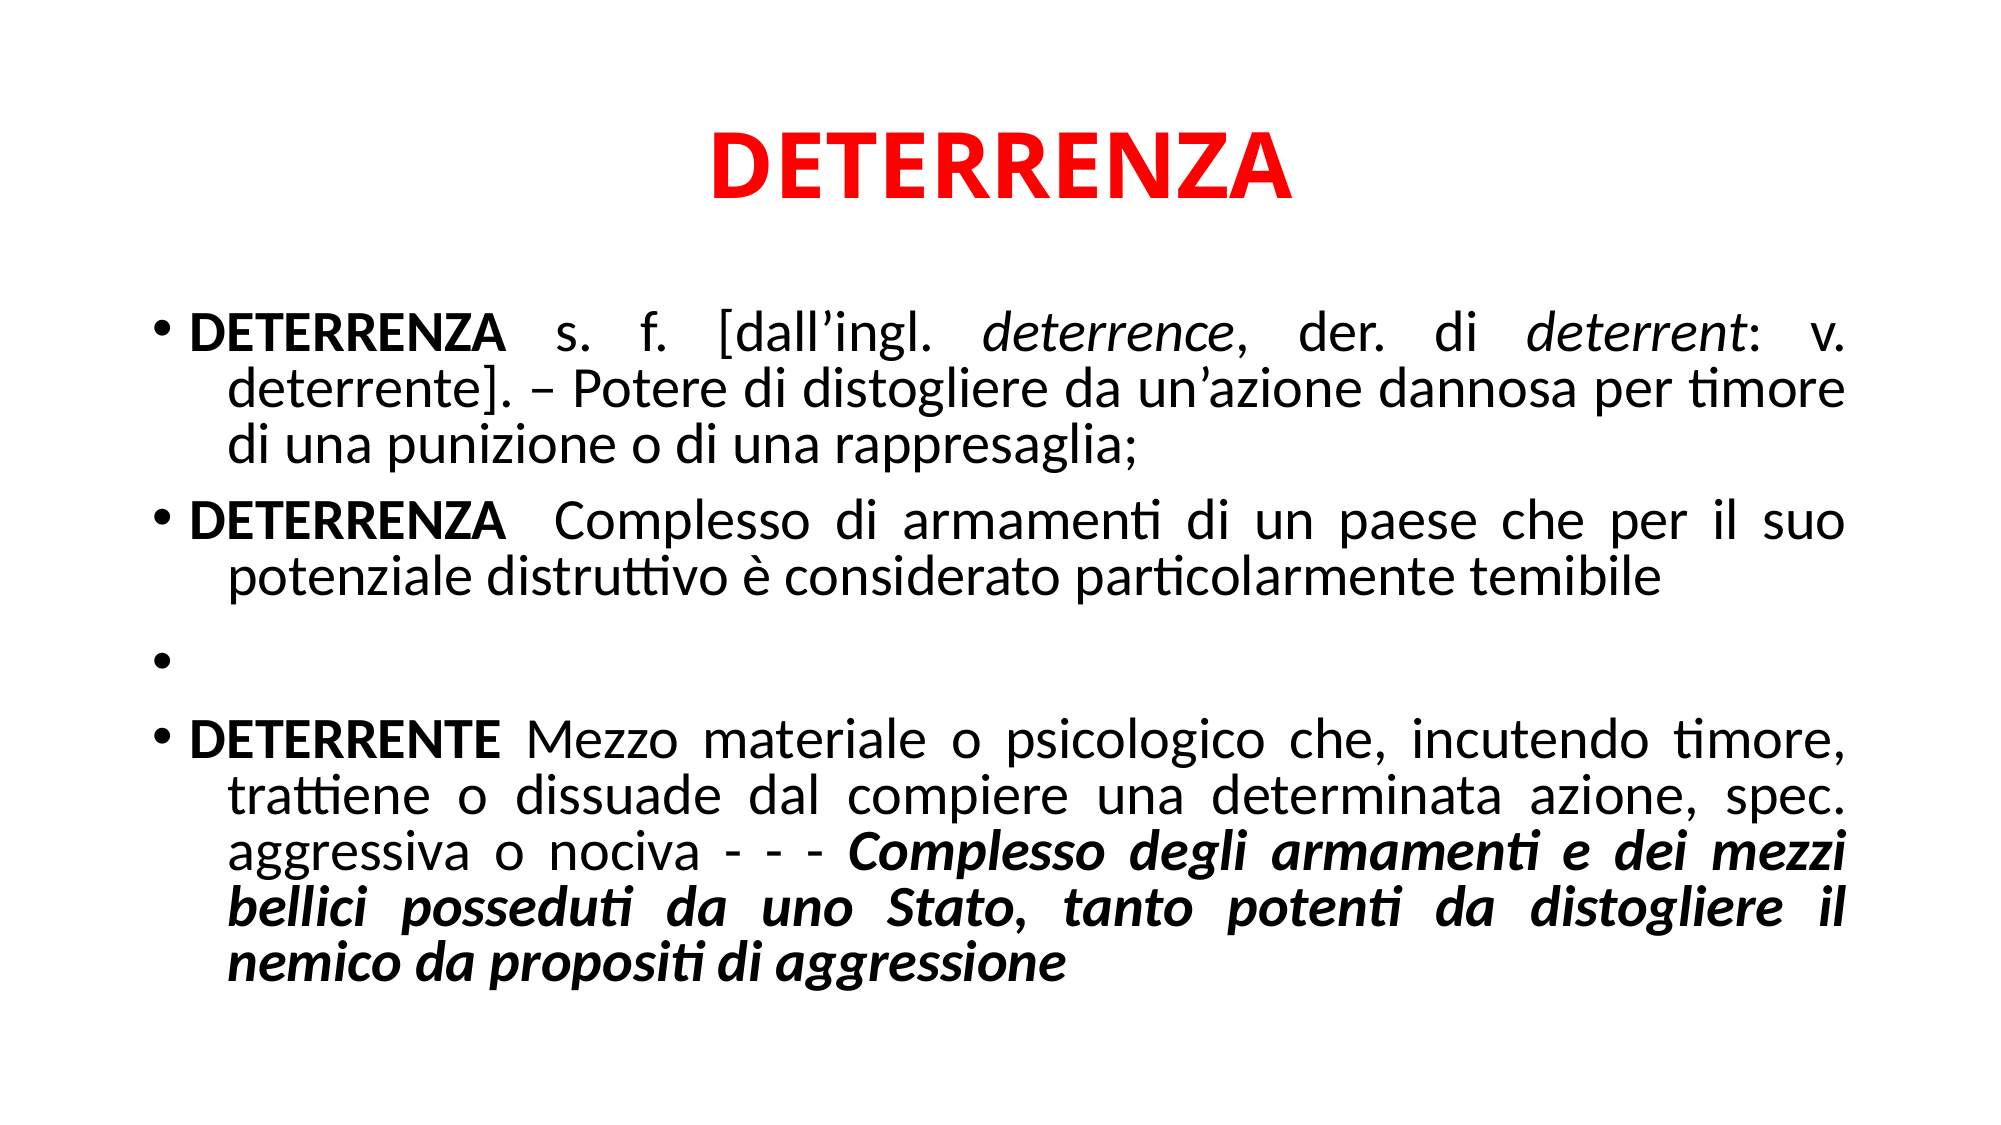

# DETERRENZA
DETERRENZA s. f. [dall’ingl. deterrence, der. di deterrent: v. deterrente]. – Potere di distogliere da un’azione dannosa per timore di una punizione o di una rappresaglia;
DETERRENZA Complesso di armamenti di un paese che per il suo potenziale distruttivo è considerato particolarmente temibile
DETERRENTE Mezzo materiale o psicologico che, incutendo timore, trattiene o dissuade dal compiere una determinata azione, spec. aggressiva o nociva - - - Complesso degli armamenti e dei mezzi bellici posseduti da uno Stato, tanto potenti da distogliere il nemico da propositi di aggressione